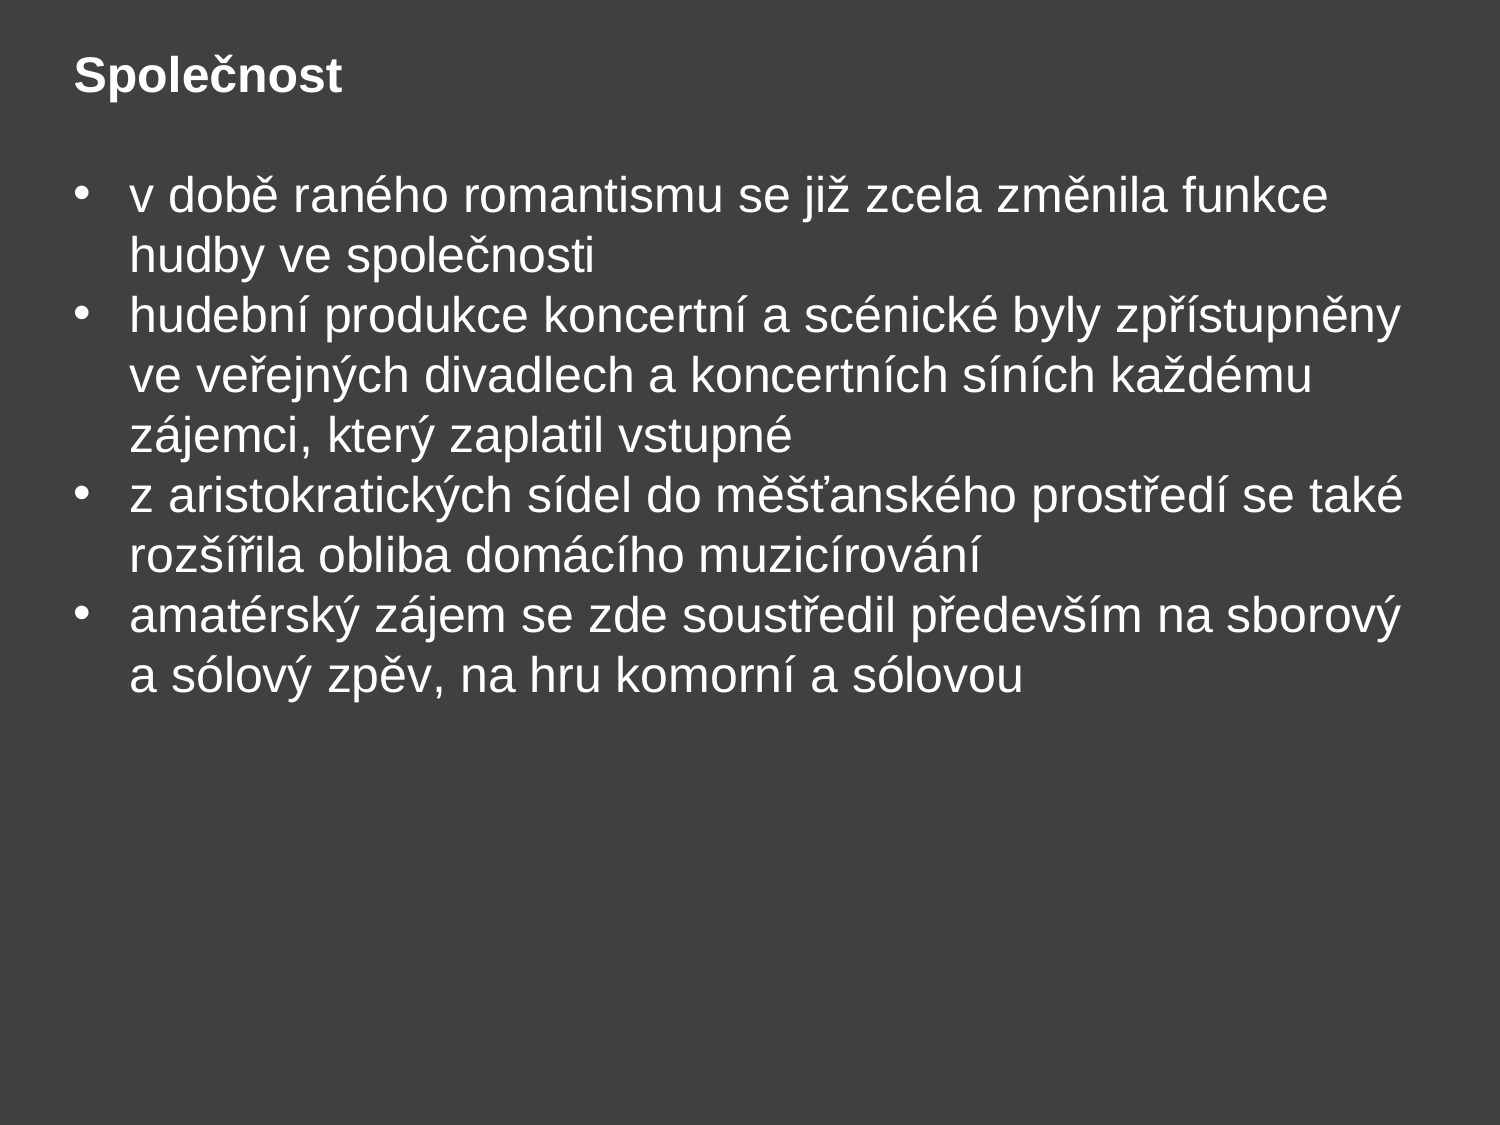

# Společnost
v době raného romantismu se již zcela změnila funkce hudby ve společnosti
hudební produkce koncertní a scénické byly zpřístupněny ve veřejných divadlech a koncertních síních každému zájemci, který zaplatil vstupné
z aristokratických sídel do měšťanského prostředí se také rozšířila obliba domácího muzicírování
amatérský zájem se zde soustředil především na sborový
a sólový zpěv, na hru komorní a sólovou